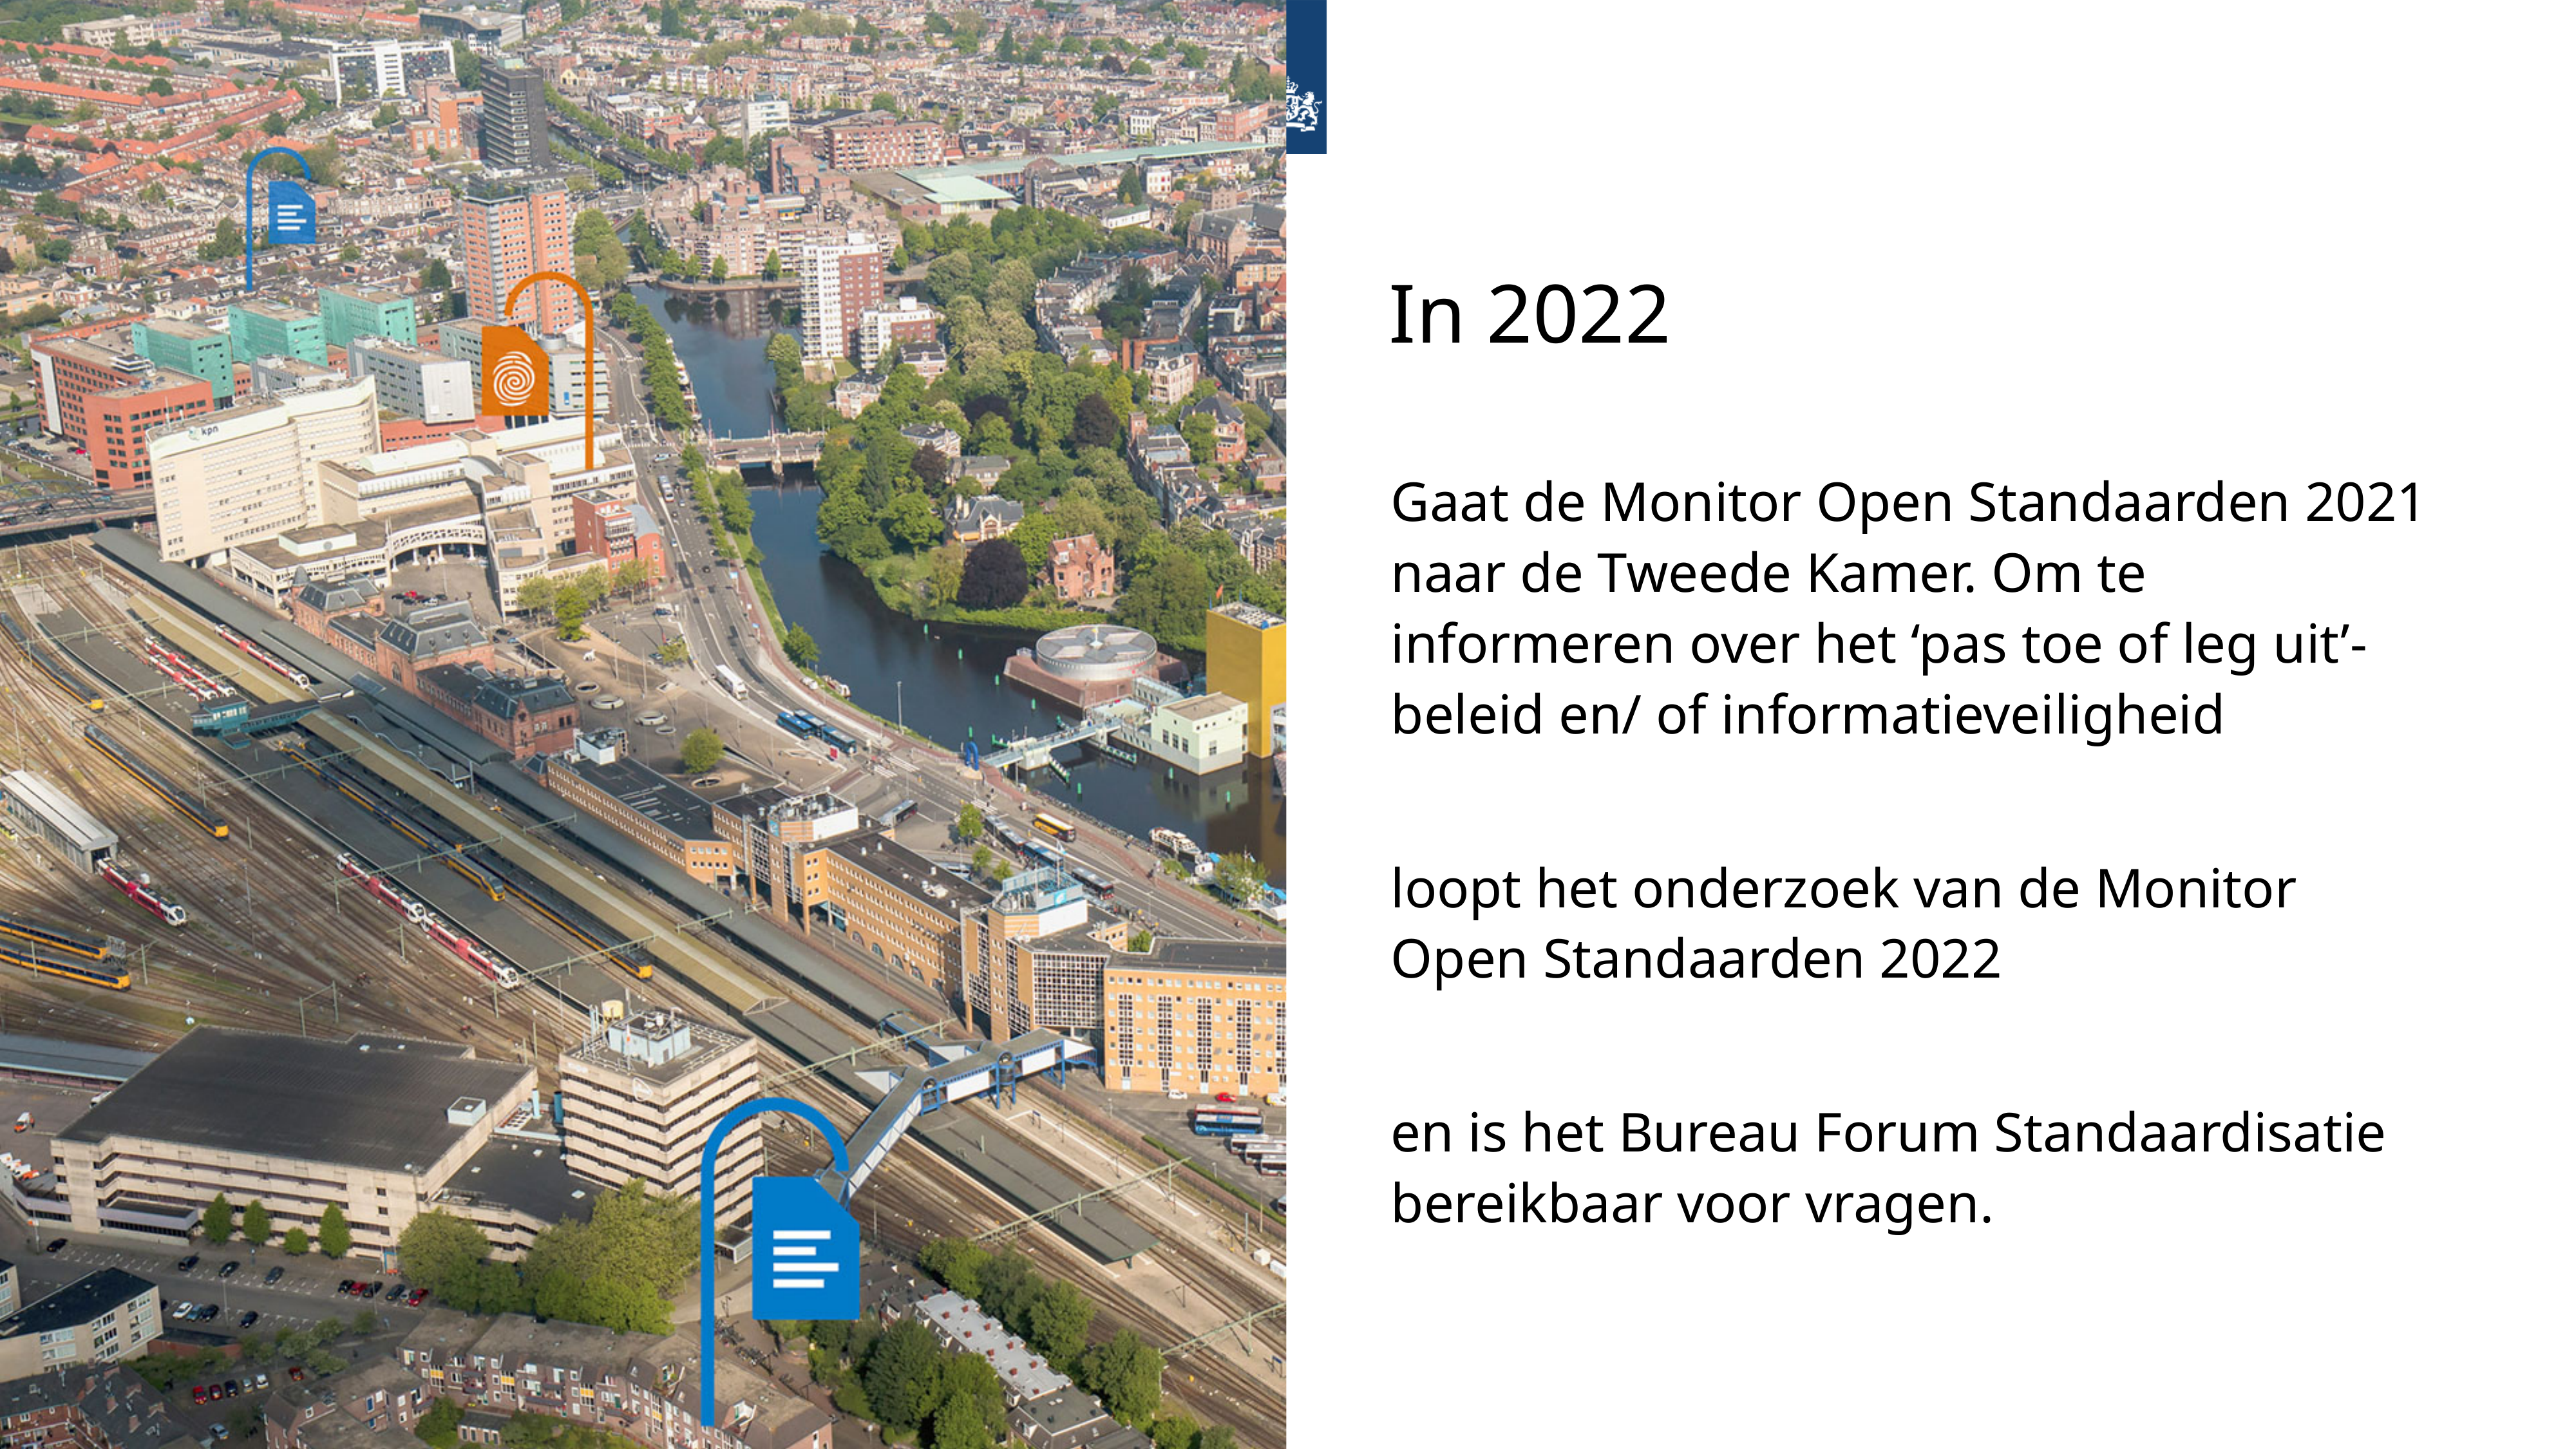

# In 2022
Gaat de Monitor Open Standaarden 2021 naar de Tweede Kamer. Om te informeren over het ‘pas toe of leg uit’- beleid en/ of informatieveiligheid
loopt het onderzoek van de Monitor Open Standaarden 2022
en is het Bureau Forum Standaardisatie bereikbaar voor vragen.